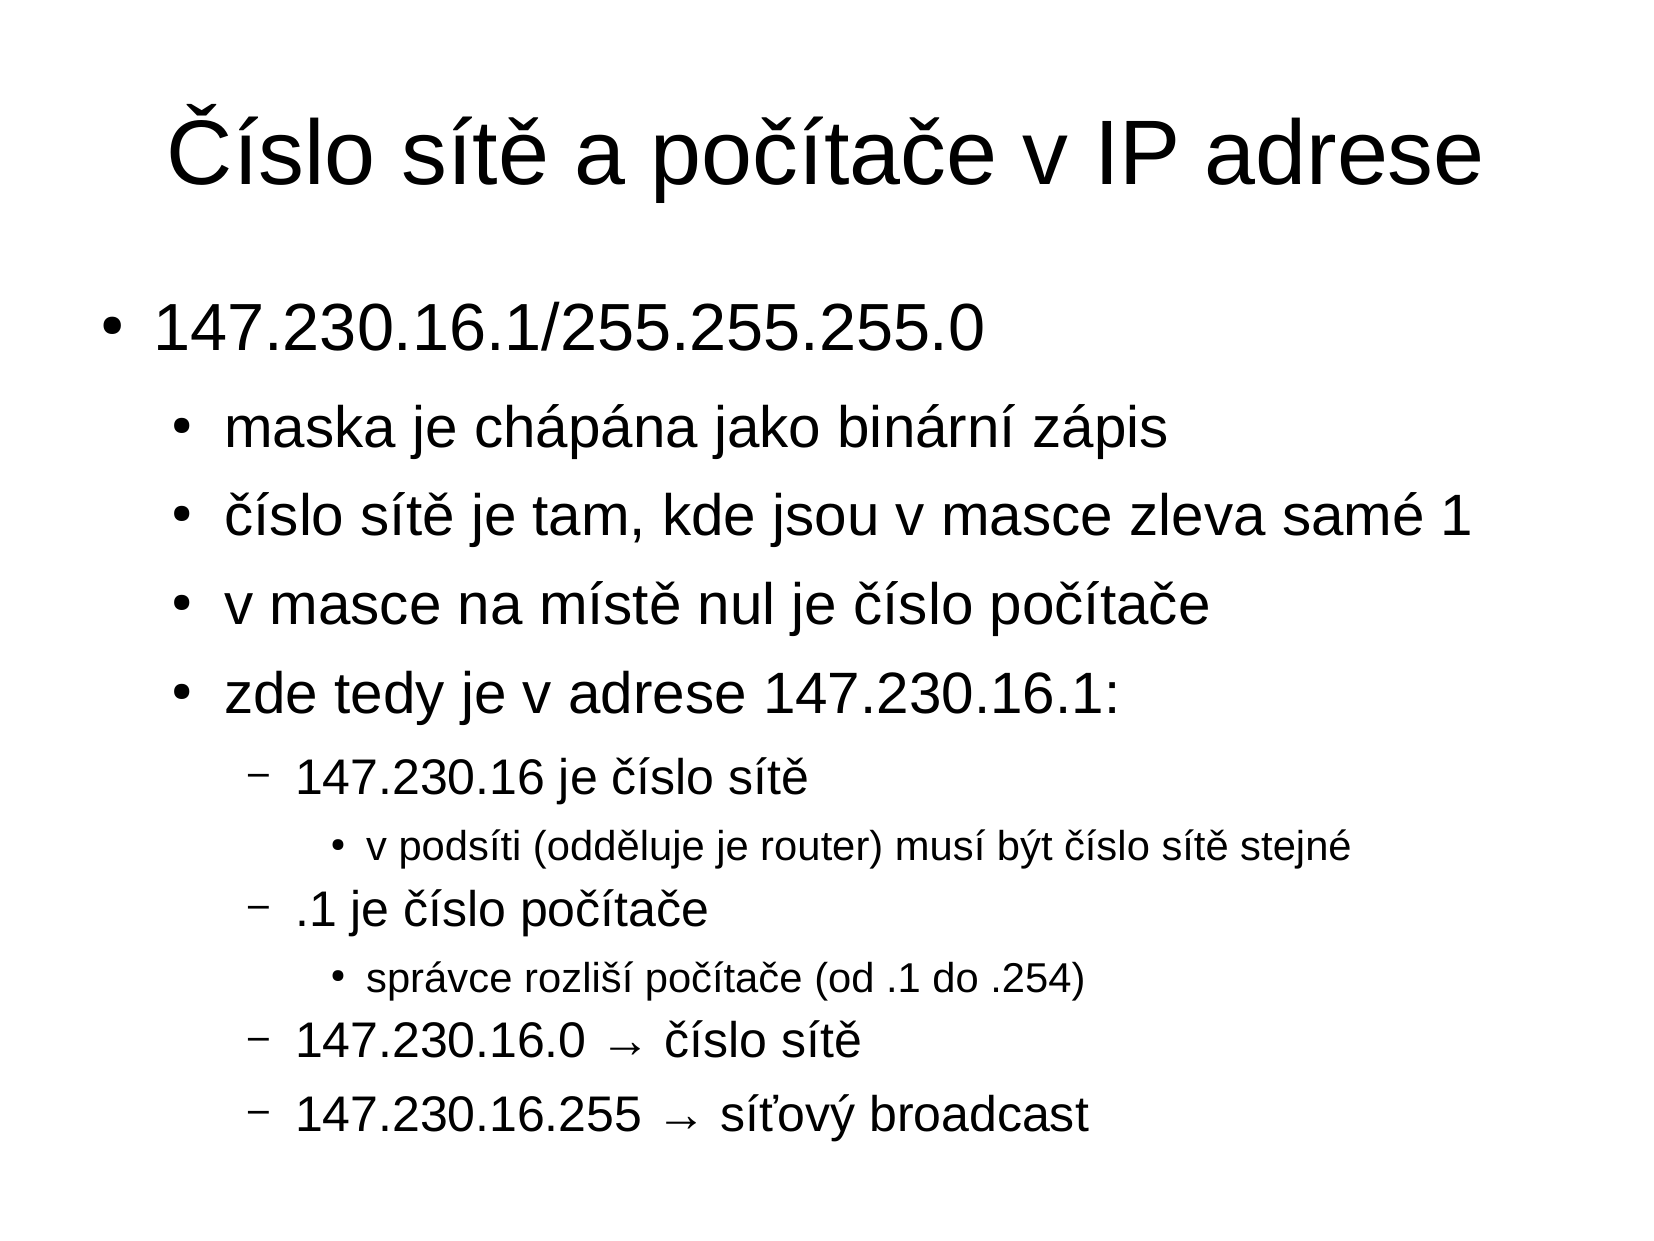

# Číslo sítě a počítače v IP adrese
147.230.16.1/255.255.255.0
maska je chápána jako binární zápis
číslo sítě je tam, kde jsou v masce zleva samé 1
v masce na místě nul je číslo počítače
zde tedy je v adrese 147.230.16.1:
147.230.16 je číslo sítě
v podsíti (odděluje je router) musí být číslo sítě stejné
.1 je číslo počítače
správce rozliší počítače (od .1 do .254)
147.230.16.0 → číslo sítě
147.230.16.255 → síťový broadcast